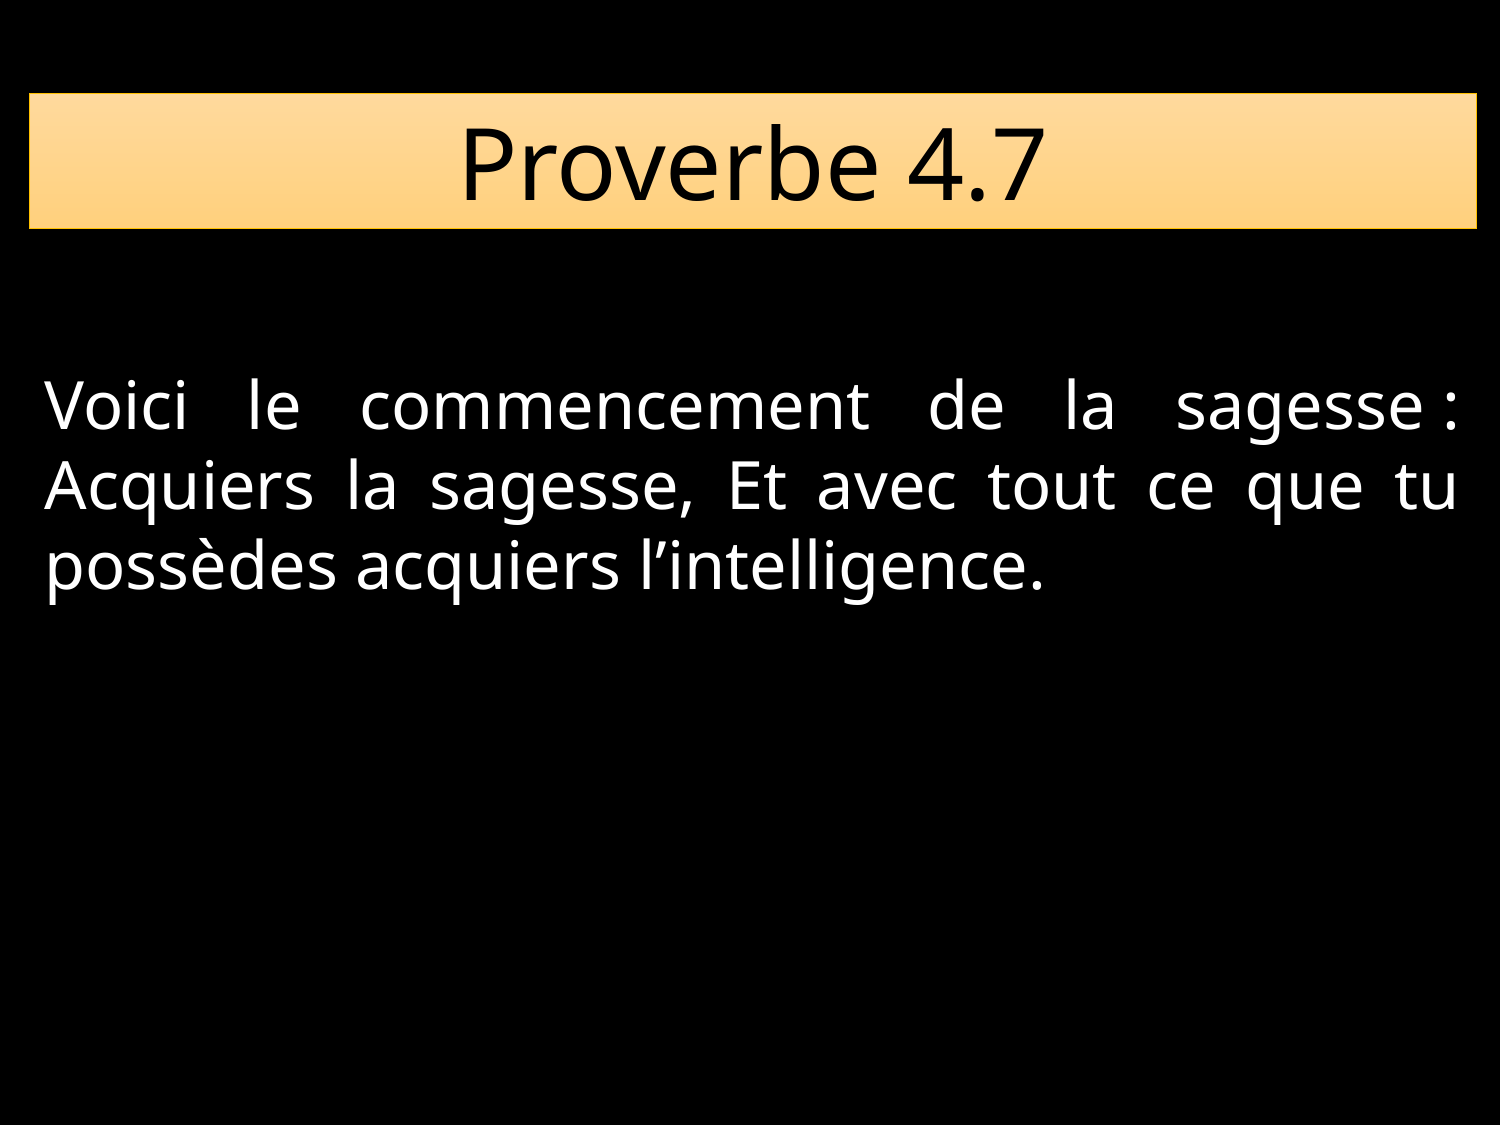

Proverbe 4.7
Voici le commencement de la sagesse : Acquiers la sagesse, Et avec tout ce que tu possèdes acquiers l’intelligence.